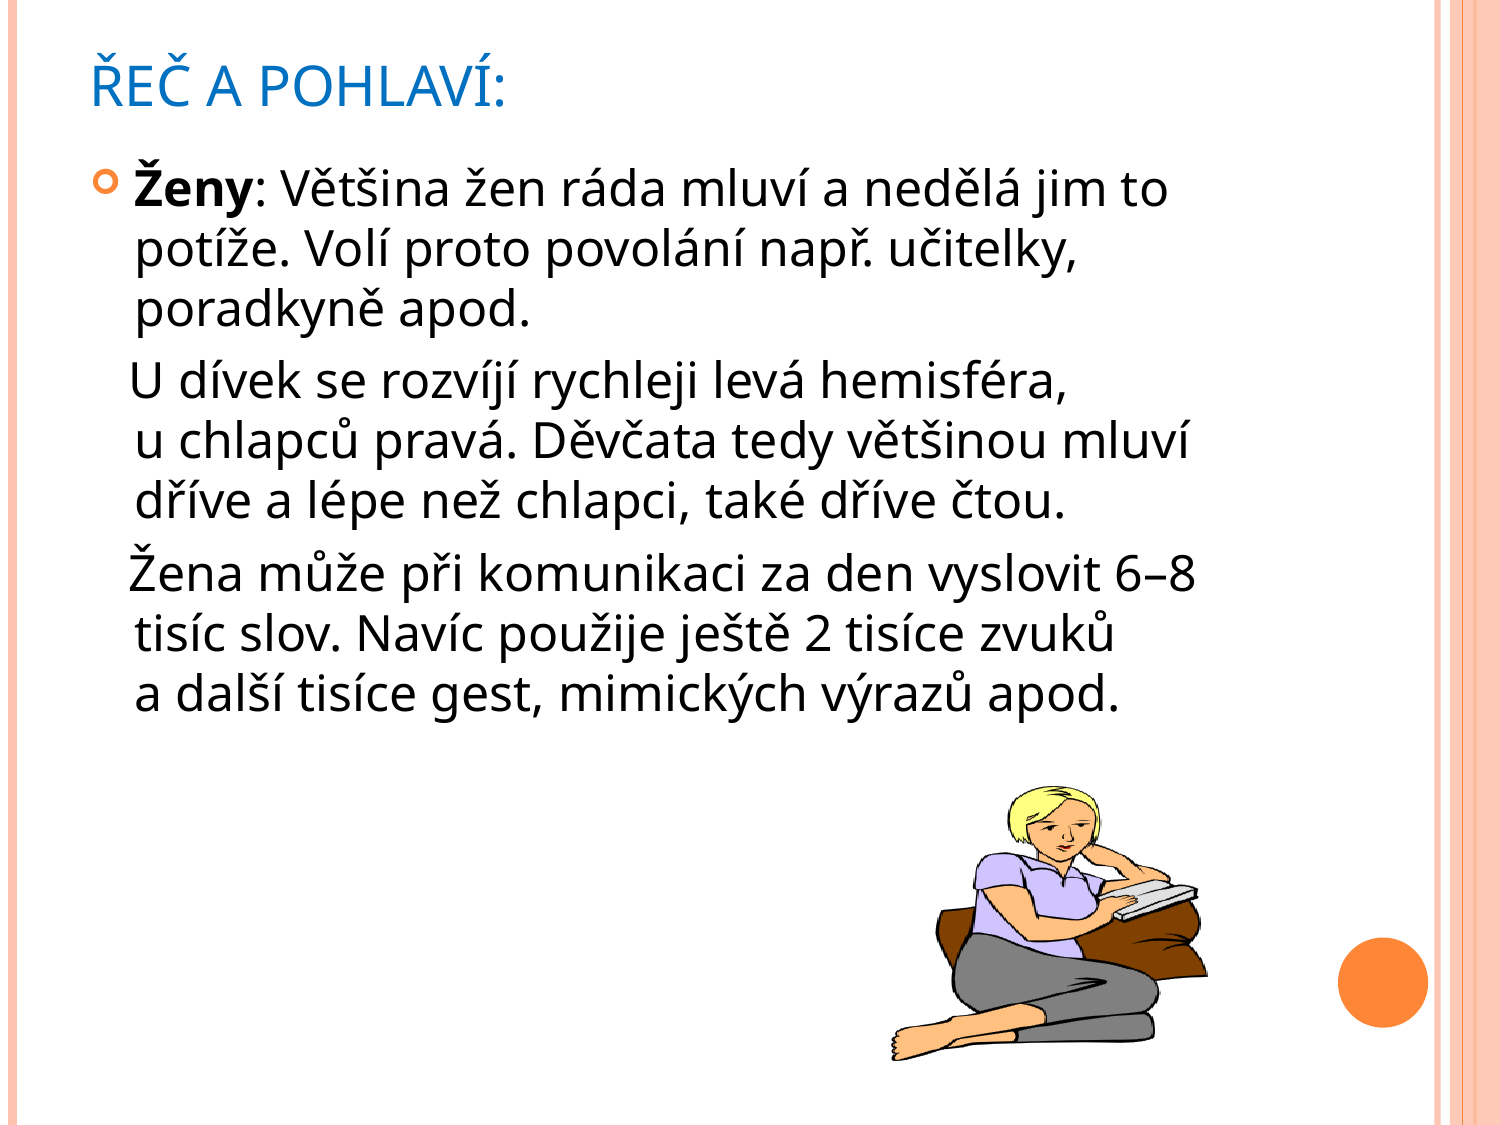

# ŘEČ A POHLAVÍ:
Ženy: Většina žen ráda mluví a nedělá jim to potíže. Volí proto povolání např. učitelky, poradkyně apod.
 U dívek se rozvíjí rychleji levá hemisféra,
u chlapců pravá. Děvčata tedy většinou mluví dříve a lépe než chlapci, také dříve čtou.
 Žena může při komunikaci za den vyslovit 6–8 tisíc slov. Navíc použije ještě 2 tisíce zvuků
a další tisíce gest, mimických výrazů apod.